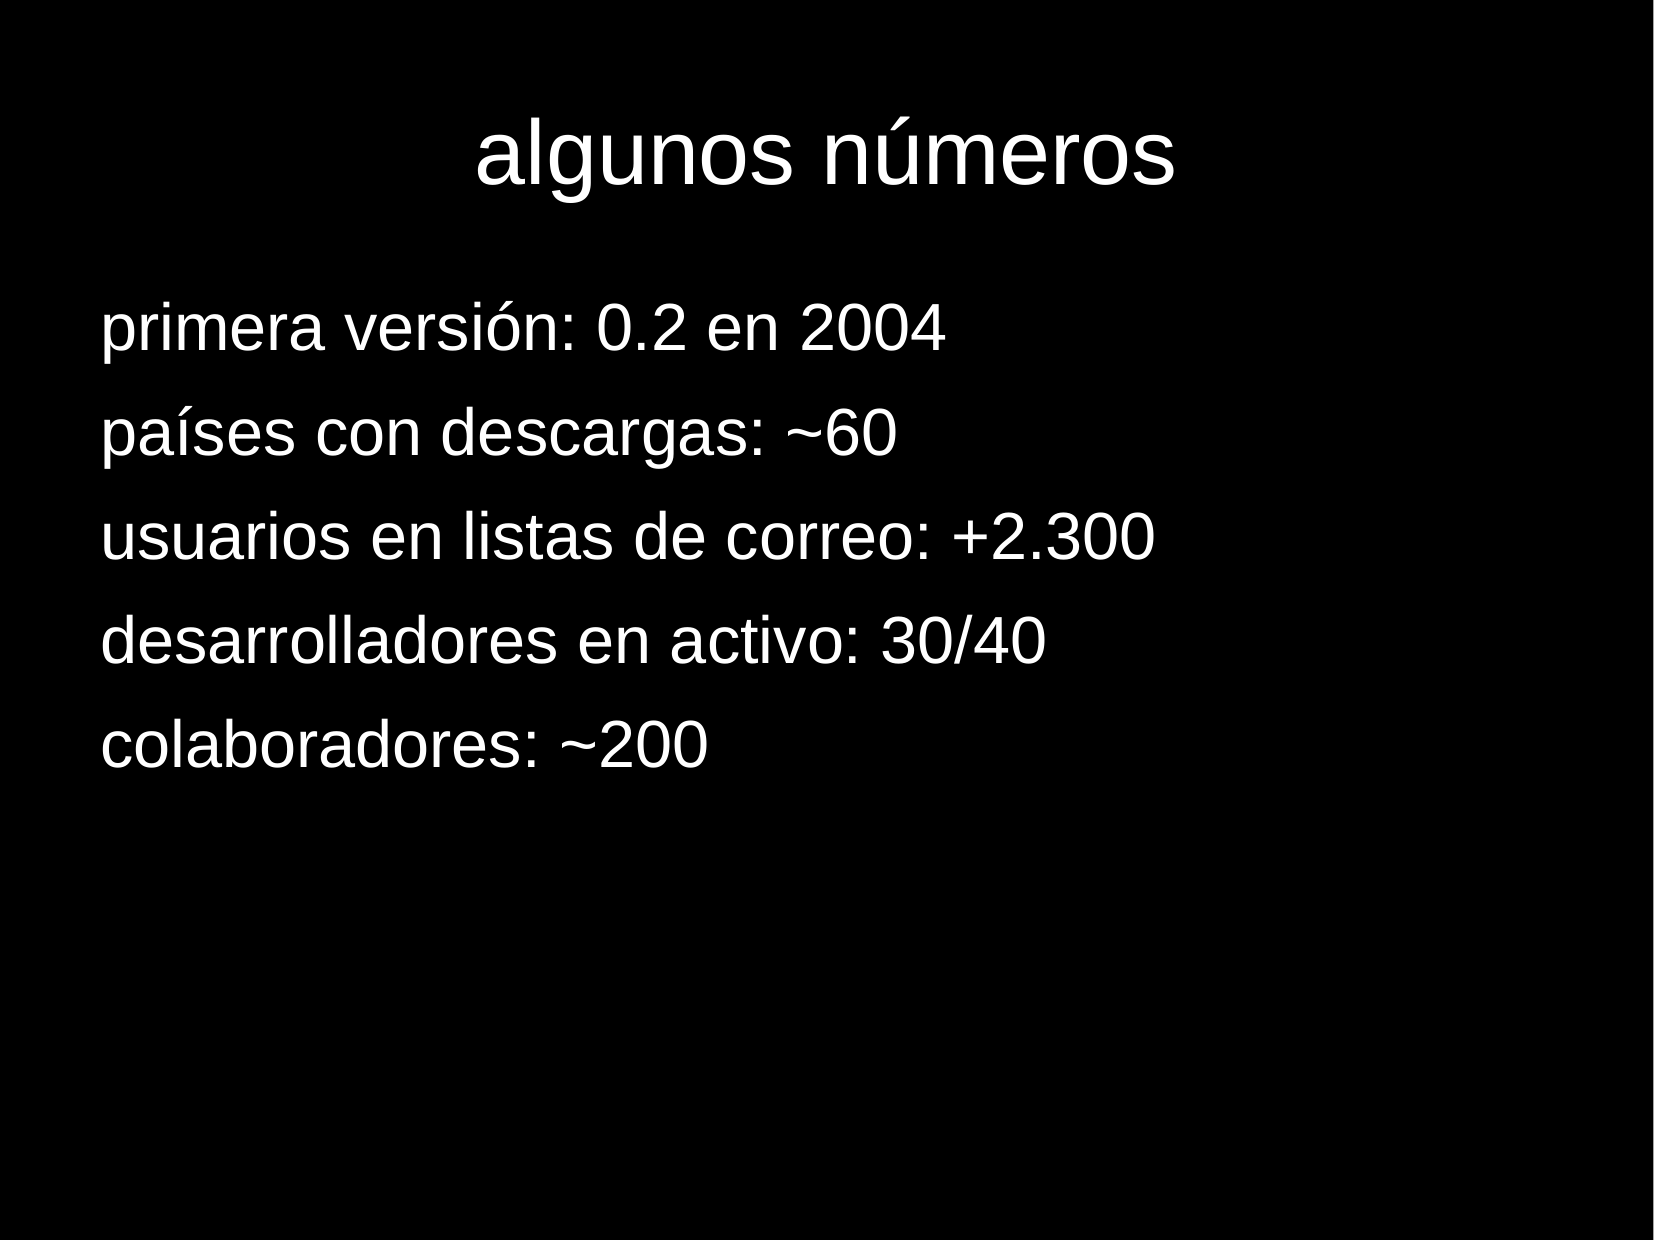

# algunos números
primera versión: 0.2 en 2004
países con descargas: ~60
usuarios en listas de correo: +2.300
desarrolladores en activo: 30/40
colaboradores: ~200